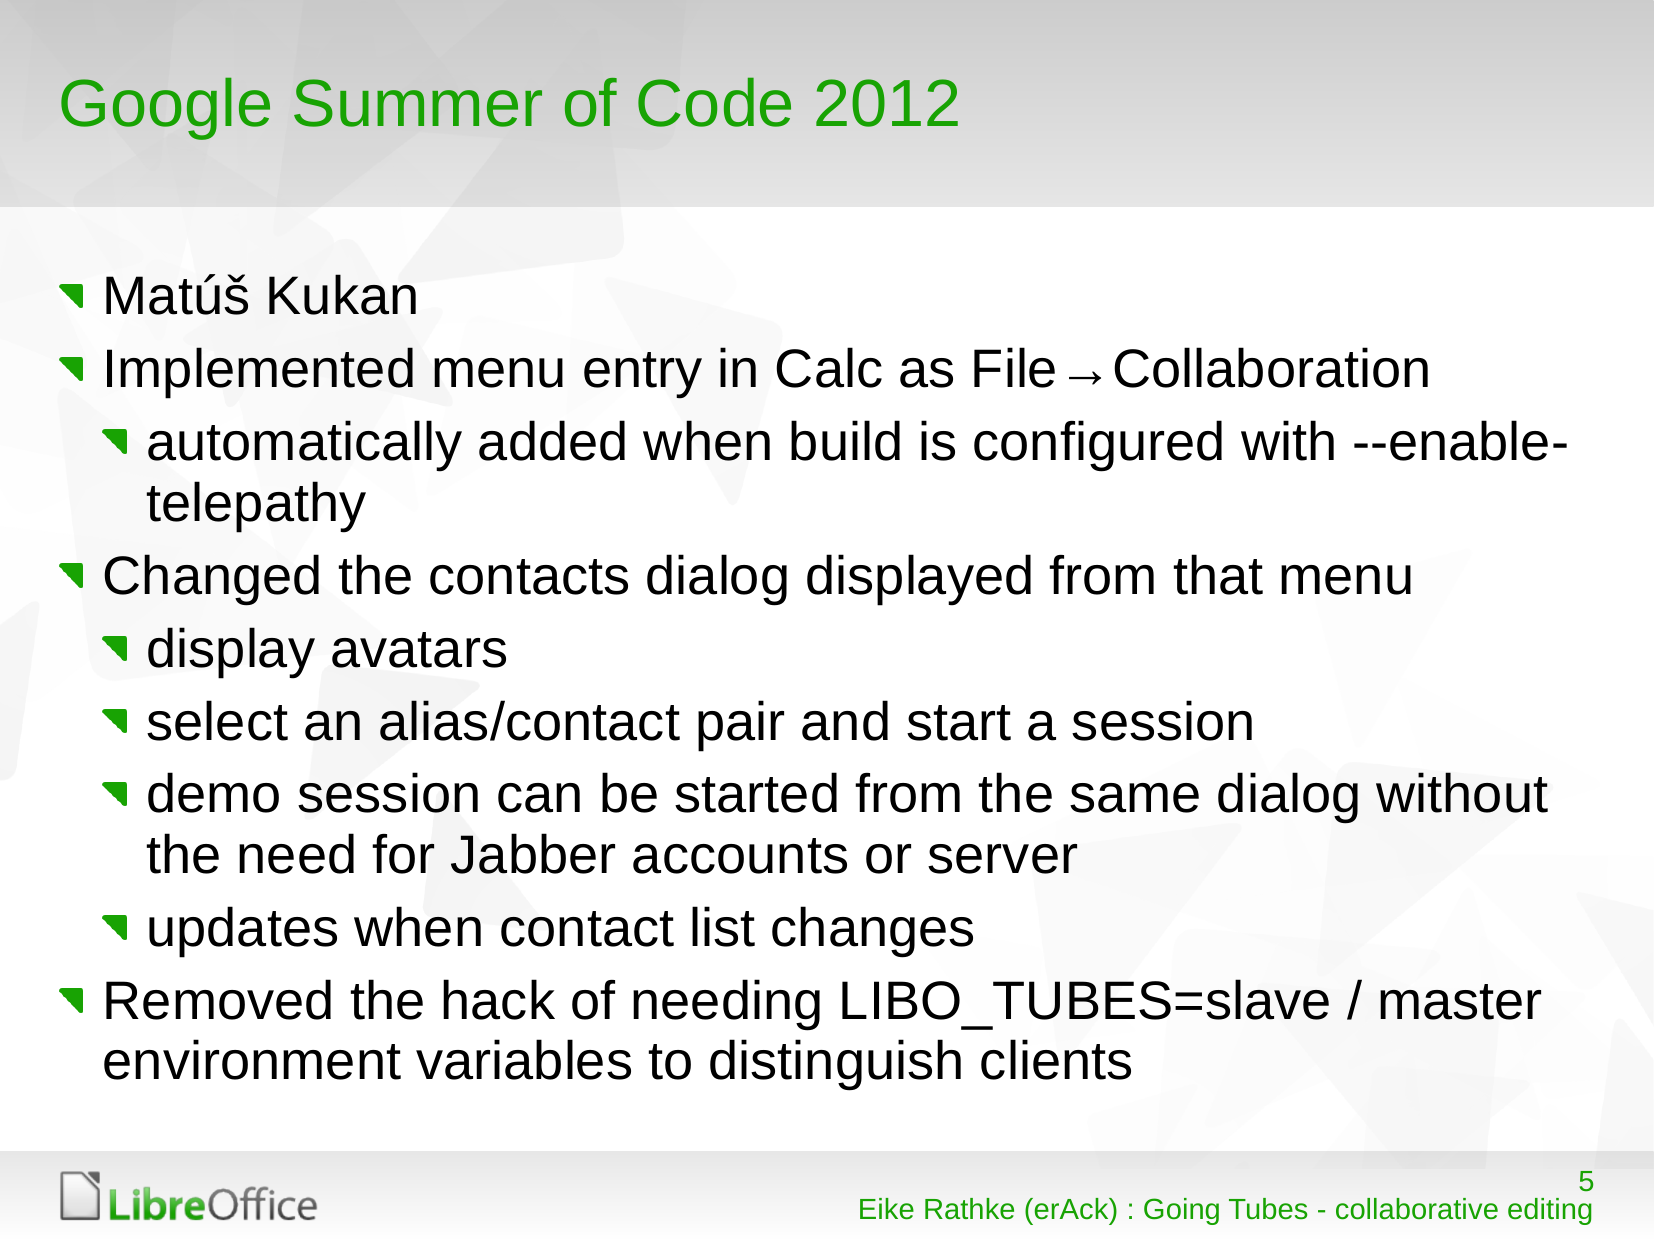

# Google Summer of Code 2012
Matúš Kukan
Implemented menu entry in Calc as File→Collaboration
automatically added when build is configured with --enable-telepathy
Changed the contacts dialog displayed from that menu
display avatars
select an alias/contact pair and start a session
demo session can be started from the same dialog without the need for Jabber accounts or server
updates when contact list changes
Removed the hack of needing LIBO_TUBES=slave / master environment variables to distinguish clients
5
Eike Rathke (erAck) : Going Tubes - collaborative editing